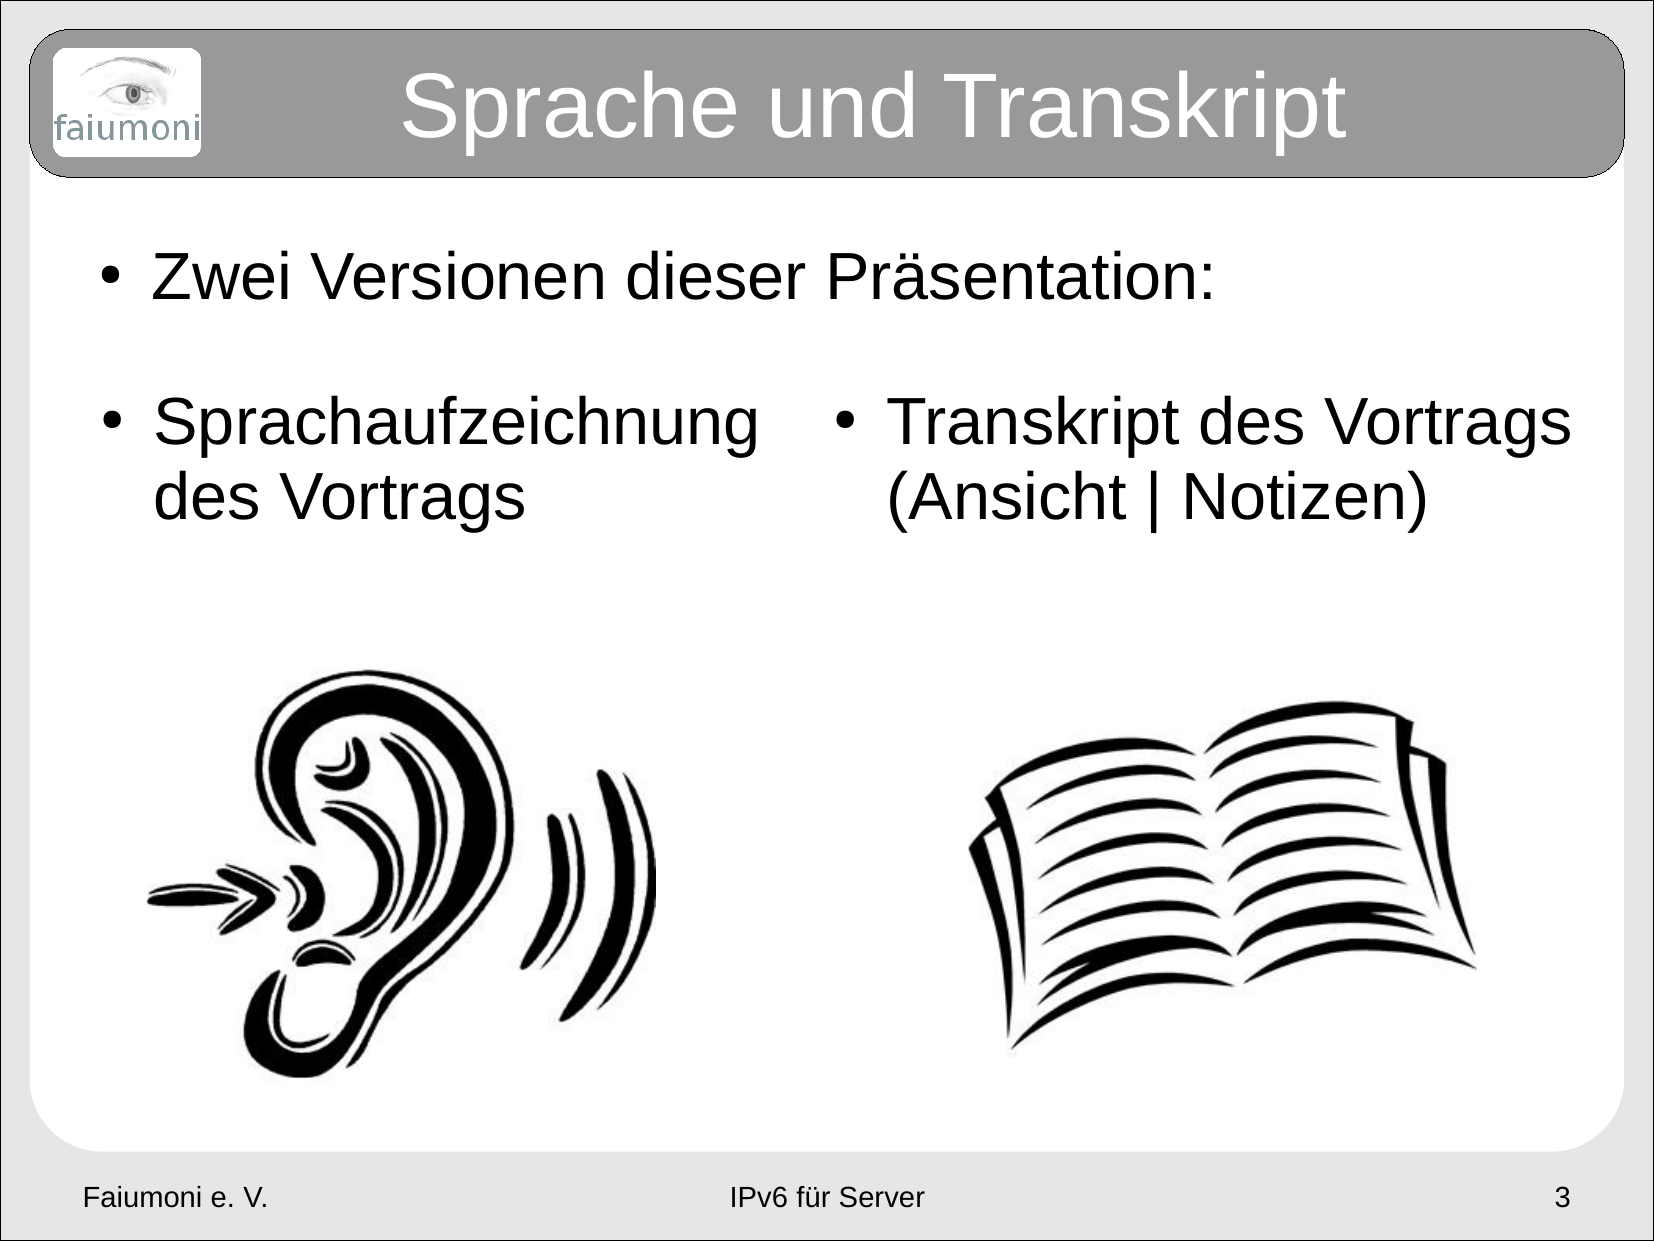

# Sprache und Transkript
Zwei Versionen dieser Präsentation:
Sprachaufzeichnung des Vortrags
Transkript des Vortrags
(Ansicht | Notizen)
Faiumoni e. V.
IPv6 für Server
3